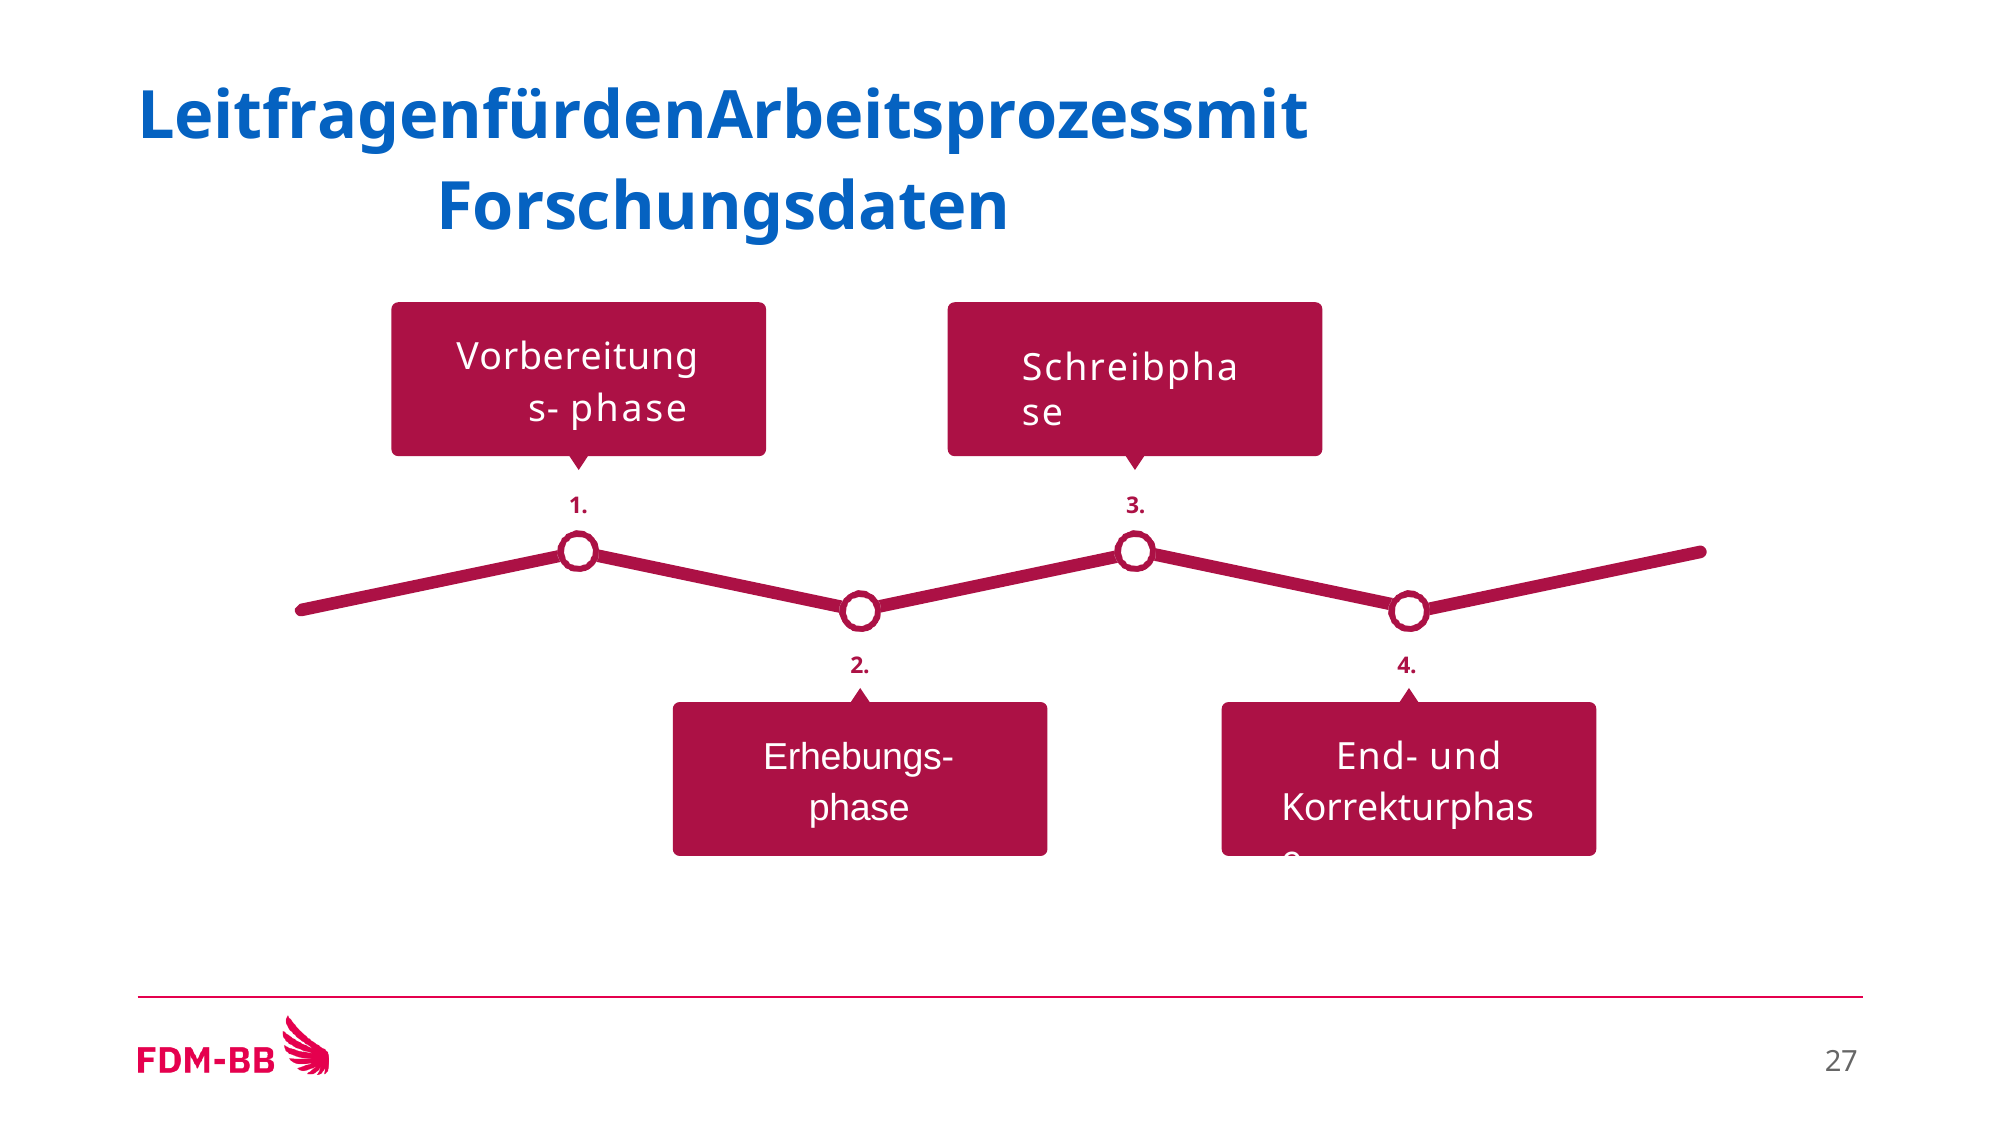

# LeitfragenfürdenArbeitsprozessmitForschungsdaten
Vorbereitungs- phase
Schreibphase
1.
3.
2.
4.
Erhebungs- phase
End- und Korrekturphase
27